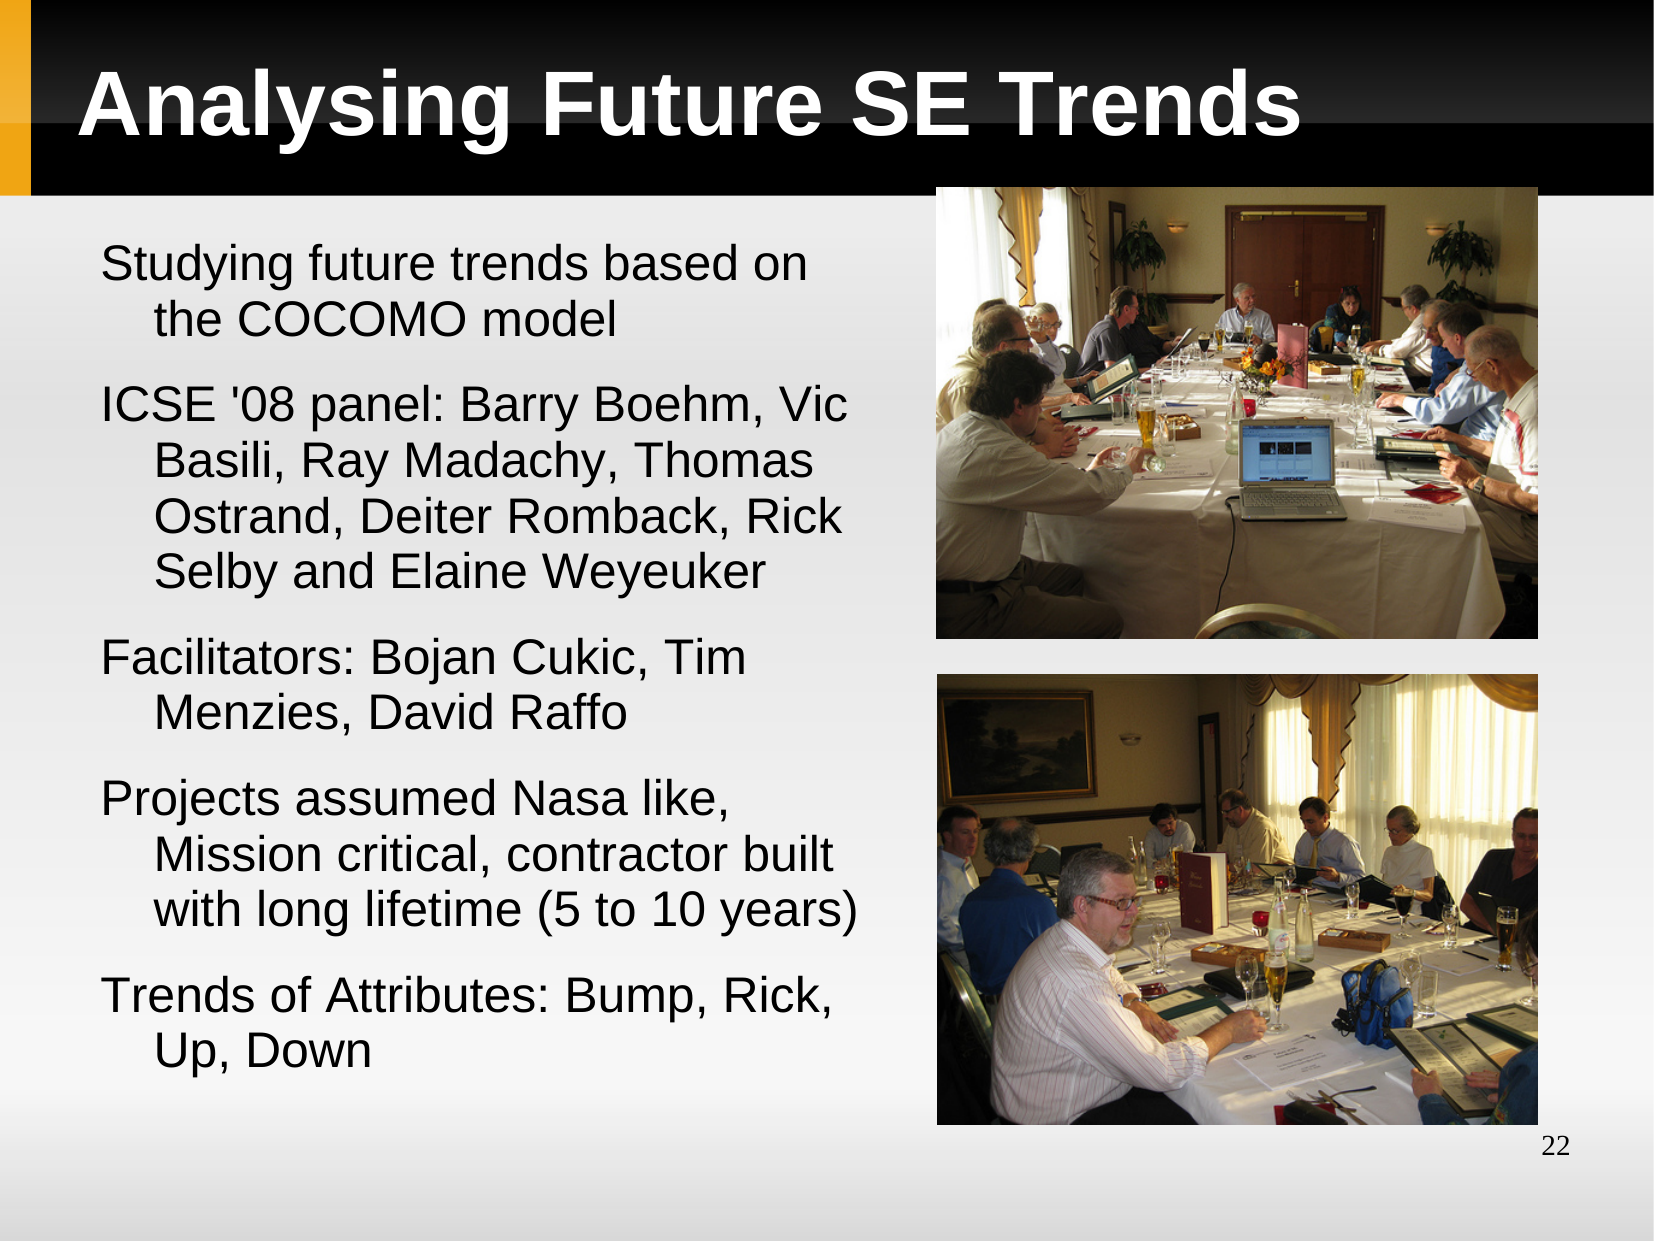

# Analysing Future SE Trends
Studying future trends based on the COCOMO model
ICSE '08 panel: Barry Boehm, Vic Basili, Ray Madachy, Thomas Ostrand, Deiter Romback, Rick Selby and Elaine Weyeuker
Facilitators: Bojan Cukic, Tim Menzies, David Raffo
Projects assumed Nasa like, Mission critical, contractor built with long lifetime (5 to 10 years)
Trends of Attributes: Bump, Rick, Up, Down
22